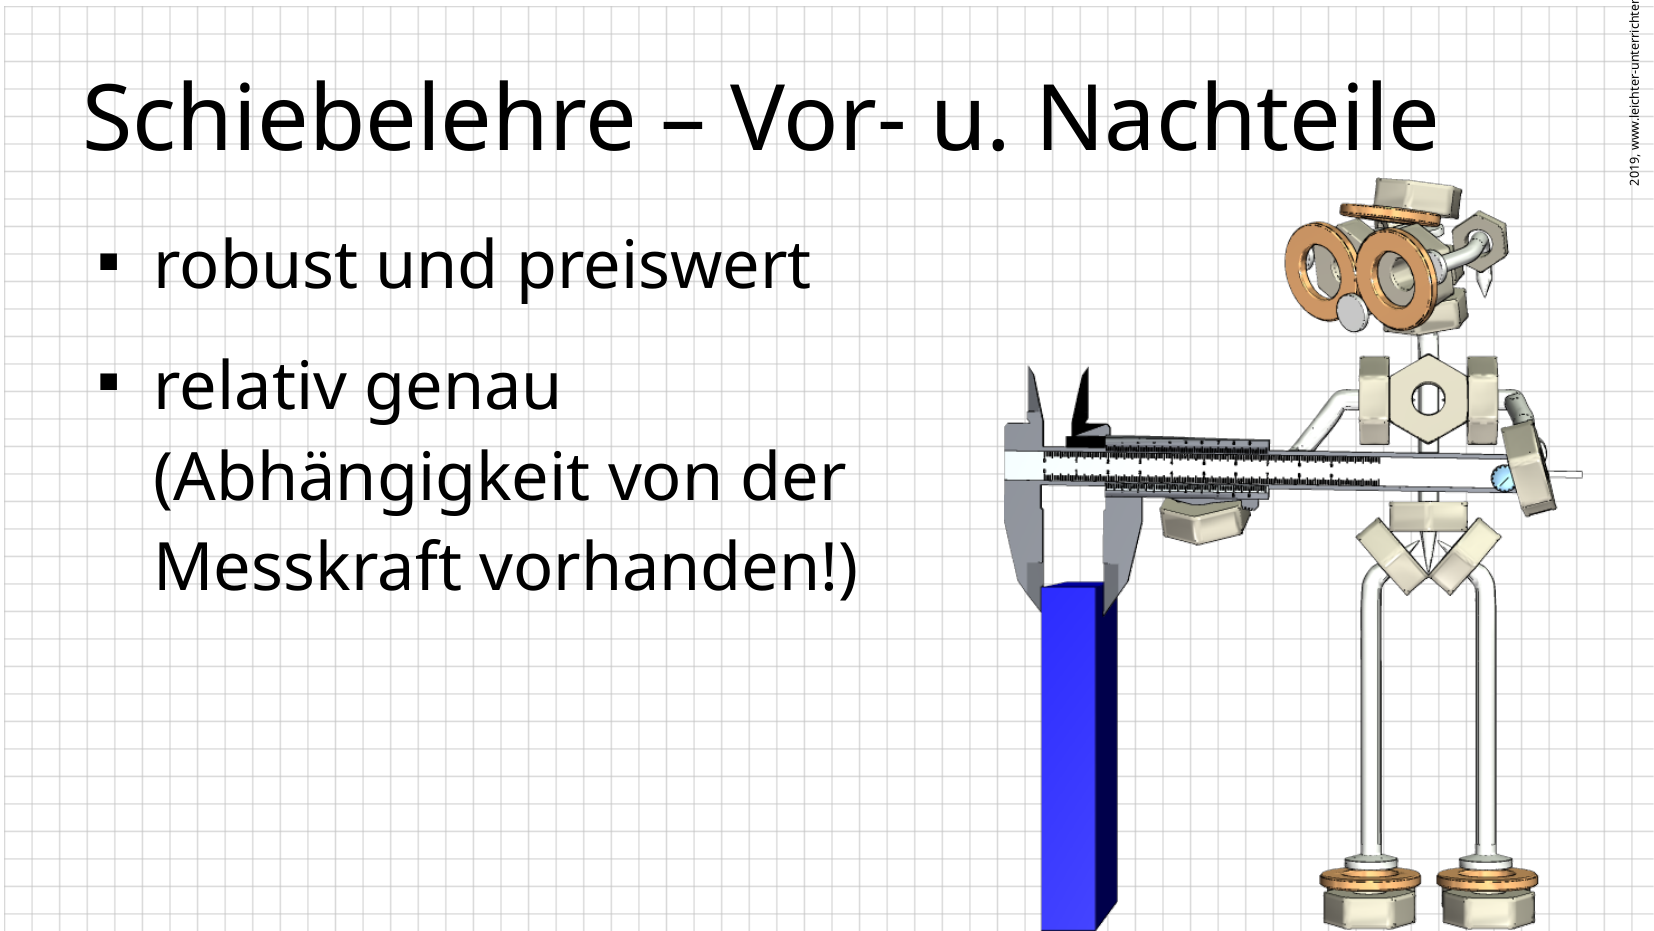

# Schiebelehre – Vor- u. Nachteile
robust und preiswert
relativ genau (Abhängigkeit von der Messkraft vorhanden!)